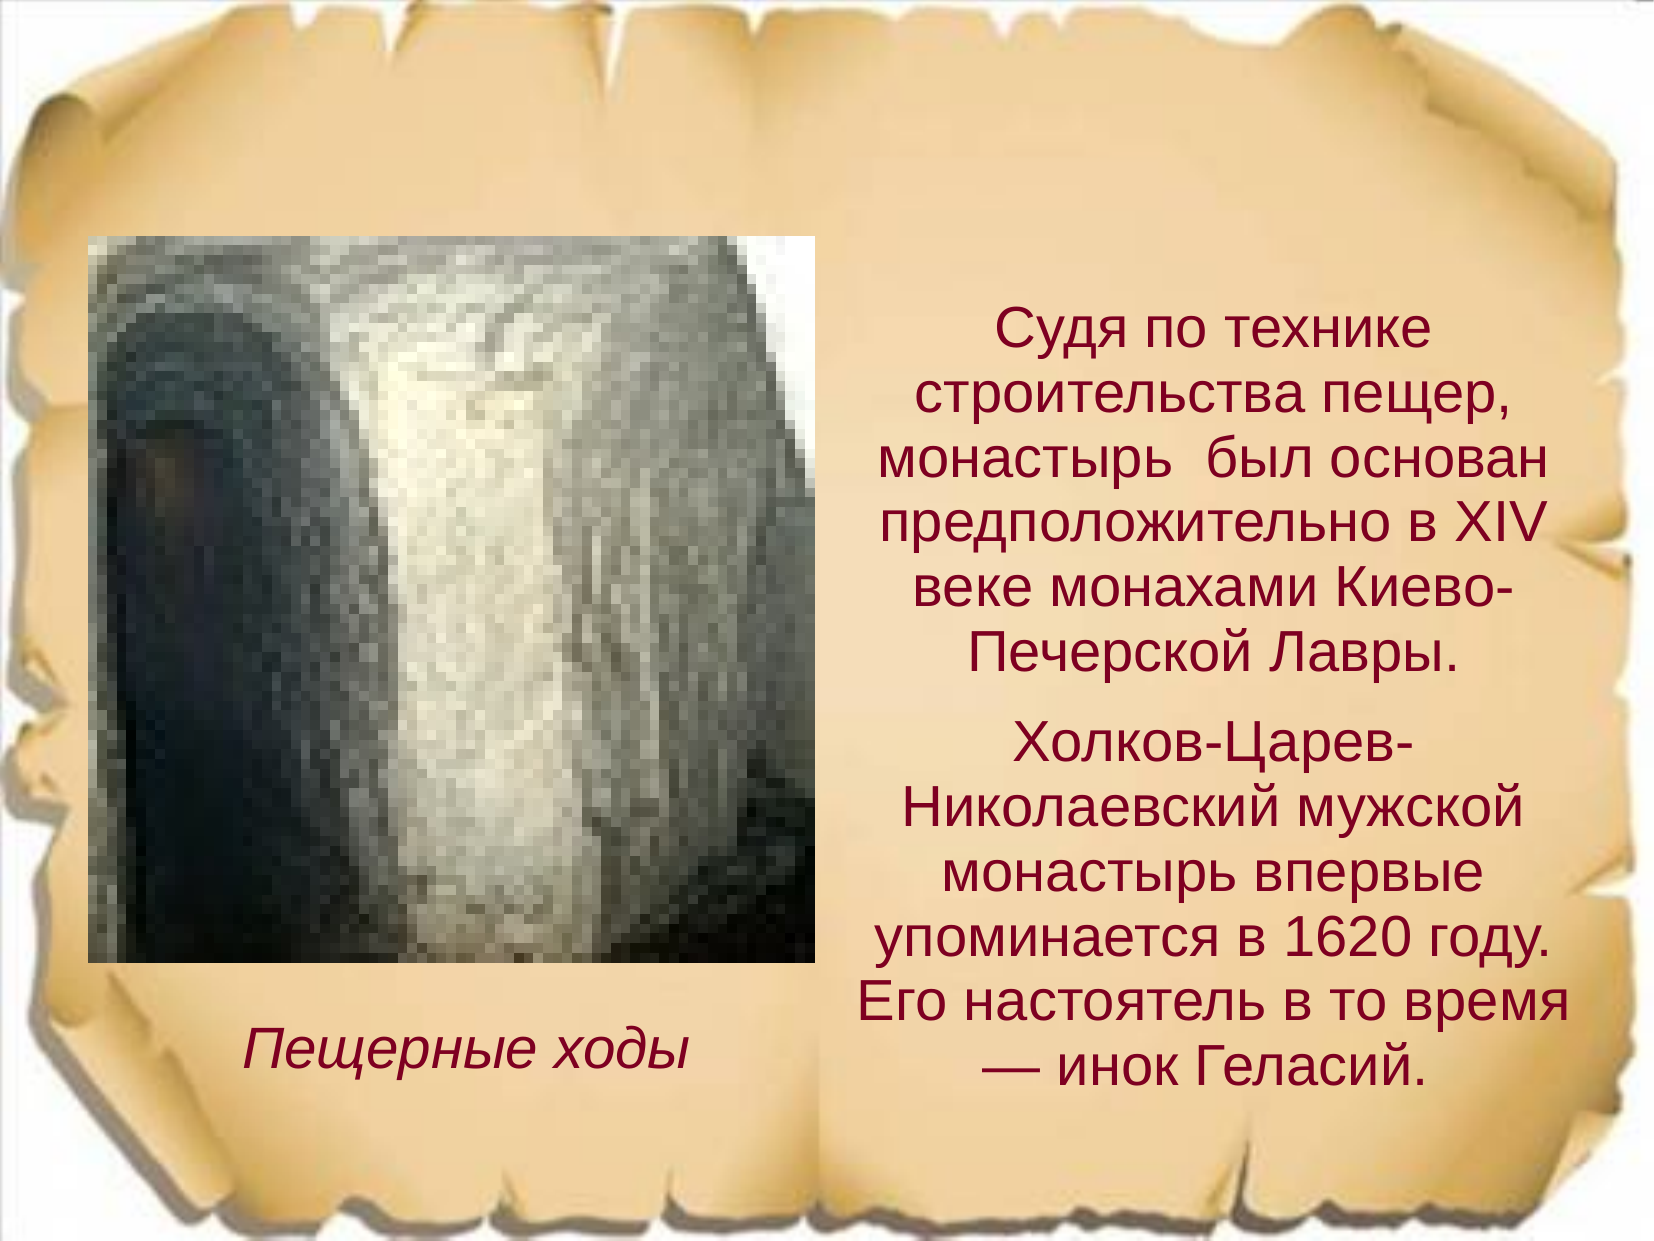

Судя по технике строительства пещер, монастырь был основан предположительно в XIV веке монахами Киево-Печерской Лавры.
Холков-Царев-Николаевский мужской монастырь впервые упоминается в 1620 году. Его настоятель в то время ― инок Геласий.
# Пещерные ходы